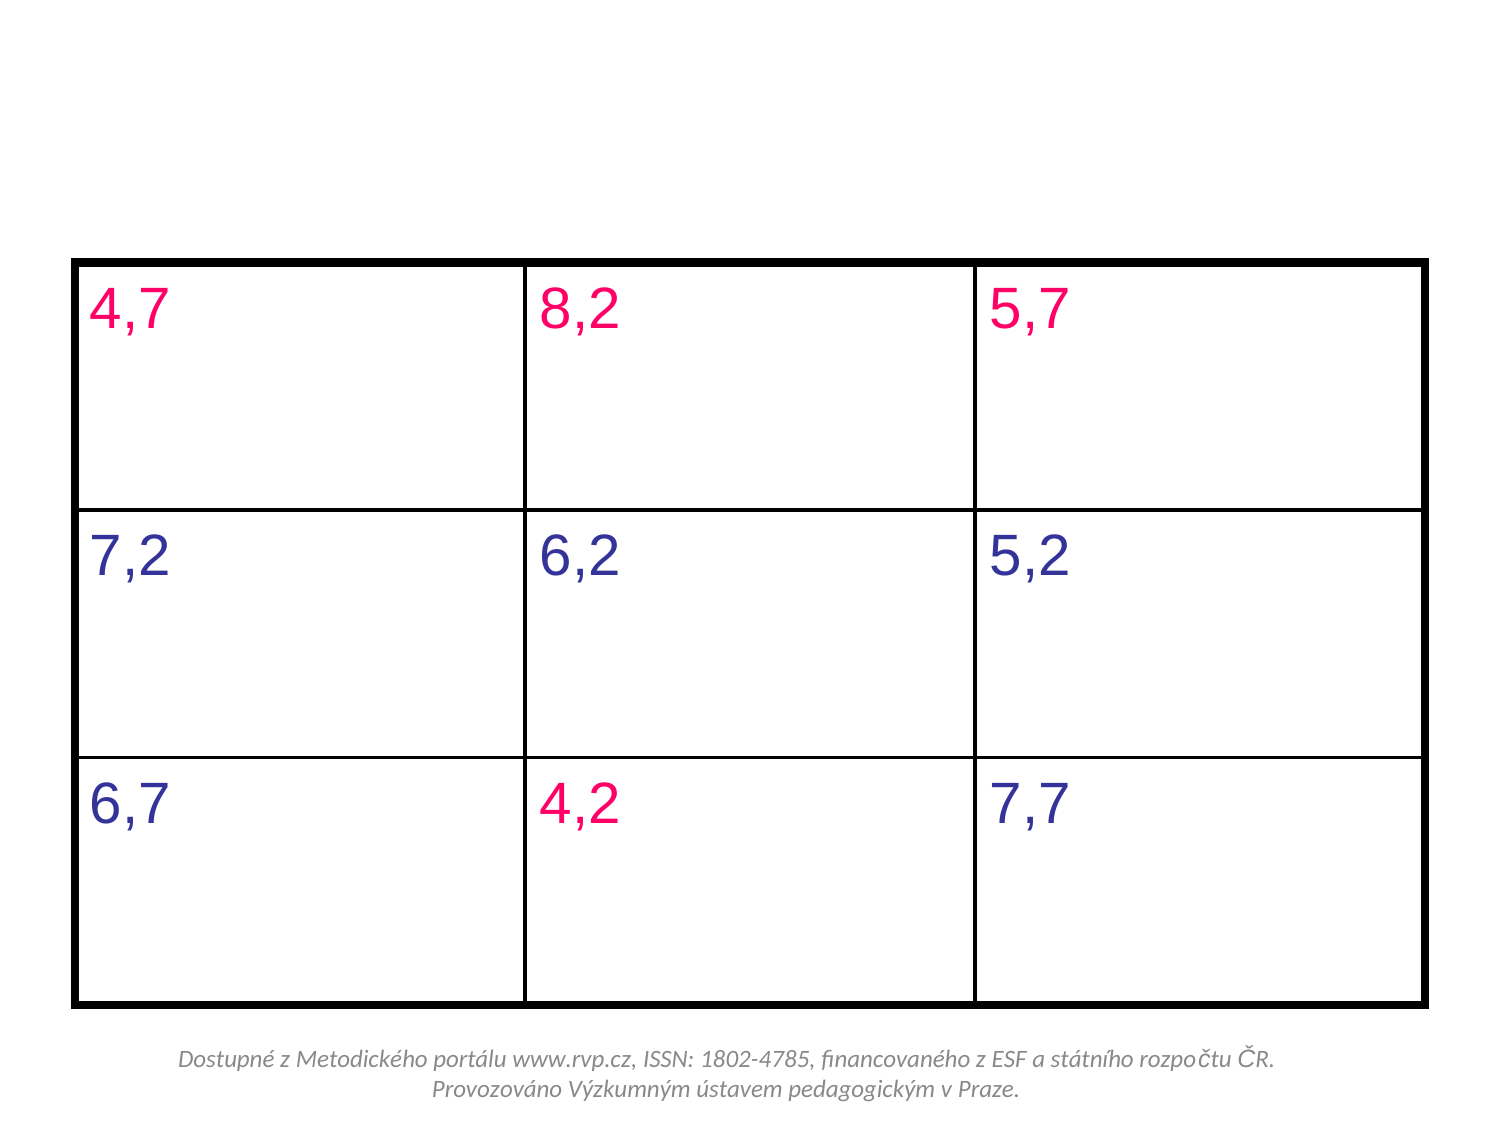

| 4,7 | 8,2 | 5,7 |
| --- | --- | --- |
| 7,2 | 6,2 | 5,2 |
| 6,7 | 4,2 | 7,7 |
Dostupné z Metodického portálu www.rvp.cz, ISSN: 1802-4785, financovaného z ESF a státního rozpočtu ČR. Provozováno Výzkumným ústavem pedagogickým v Praze.